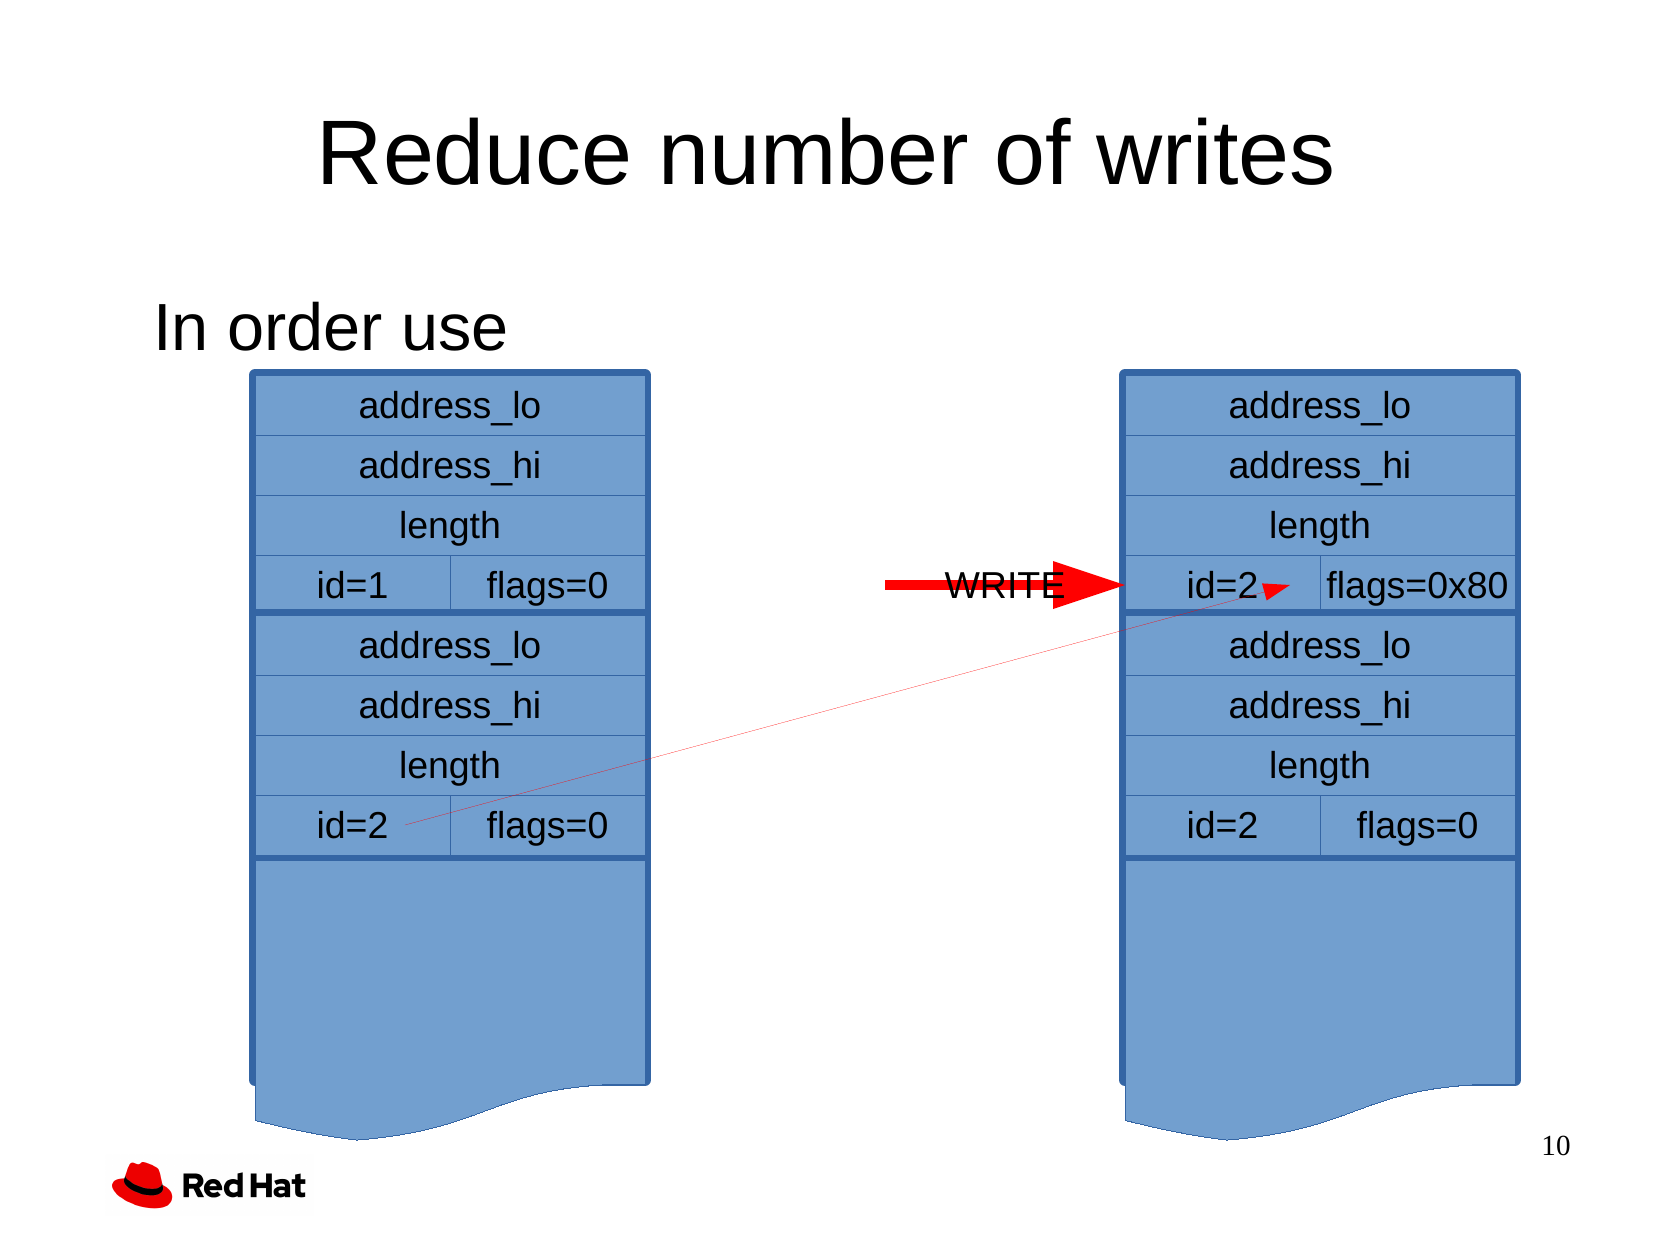

# Reduce number of writes
In order use
address_lo
address_lo
address_hi
address_hi
length
length
id=1
flags=0
id=2
flags=0x80
WRITE
address_lo
address_lo
address_hi
address_hi
length
length
id=2
flags=0
id=2
flags=0
10